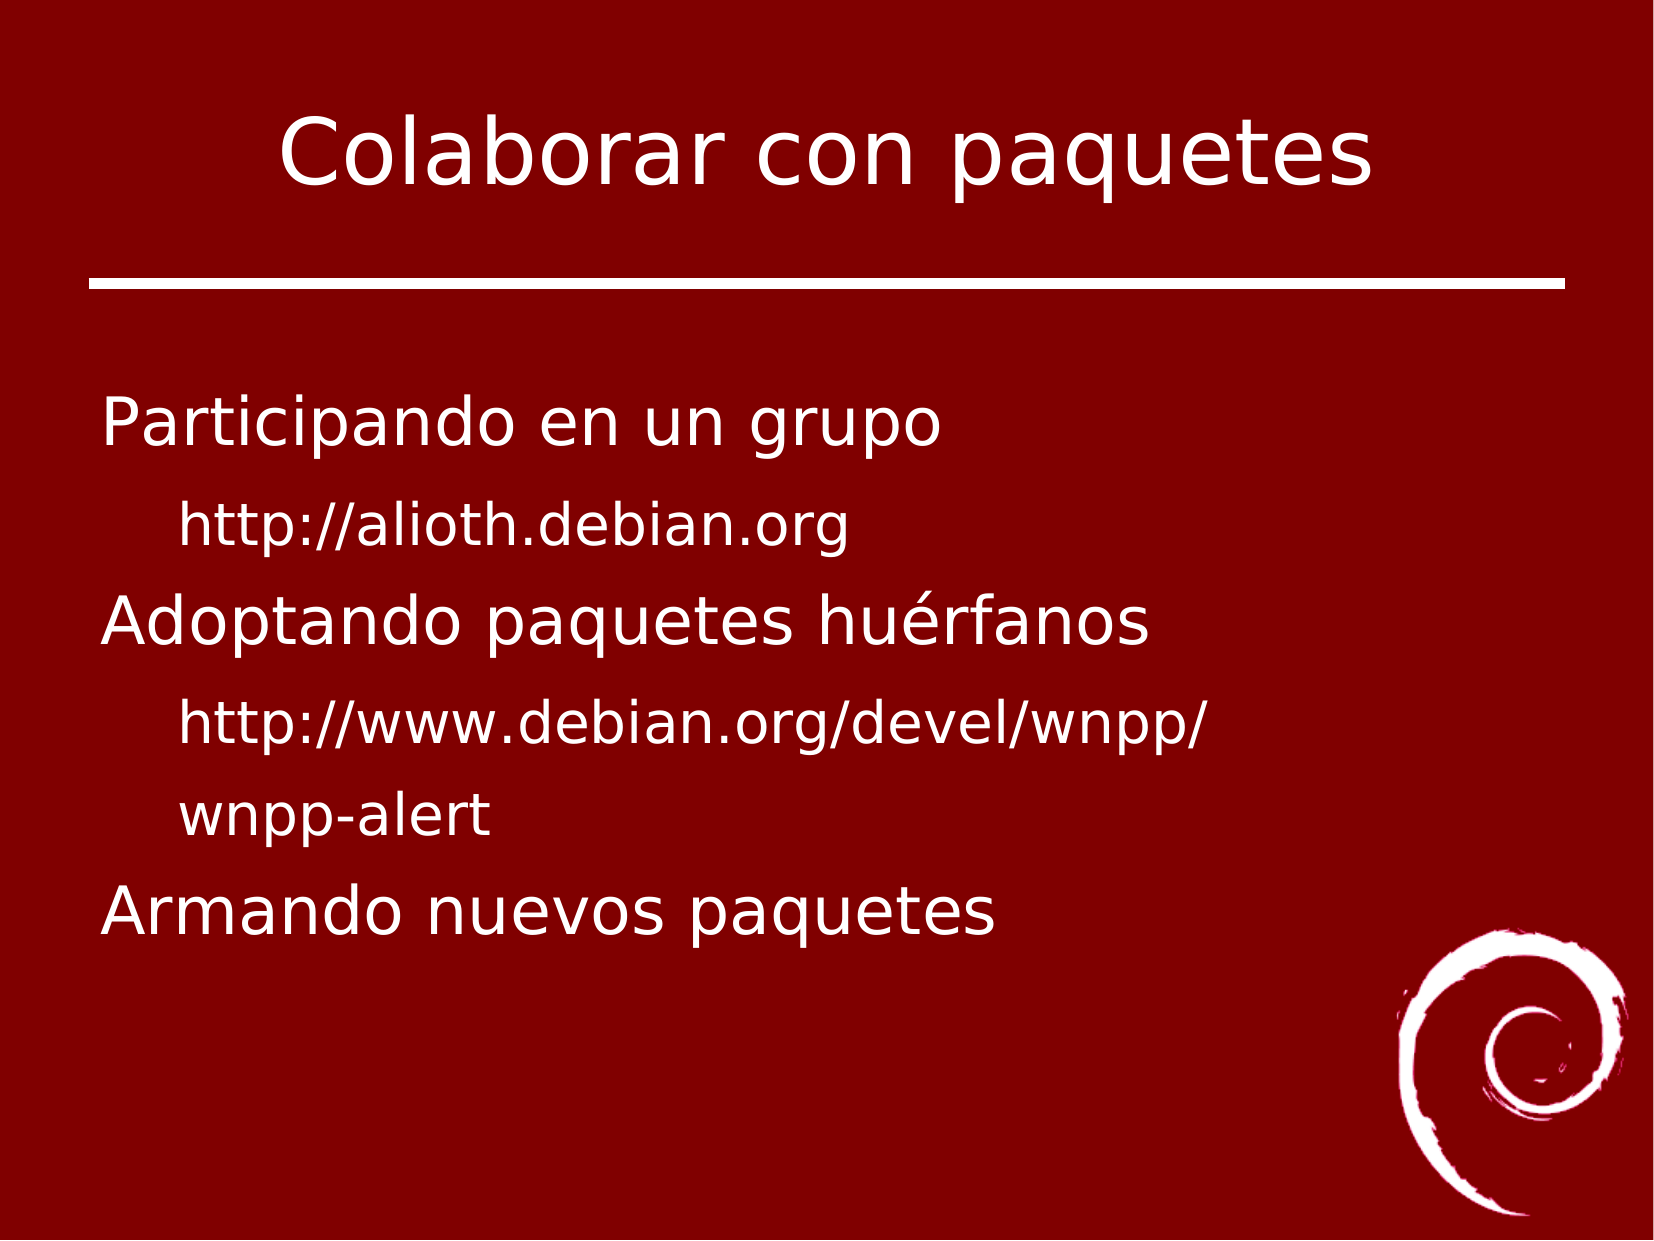

# Colaborar con paquetes
Participando en un grupo
http://alioth.debian.org
Adoptando paquetes huérfanos
http://www.debian.org/devel/wnpp/
wnpp-alert
Armando nuevos paquetes